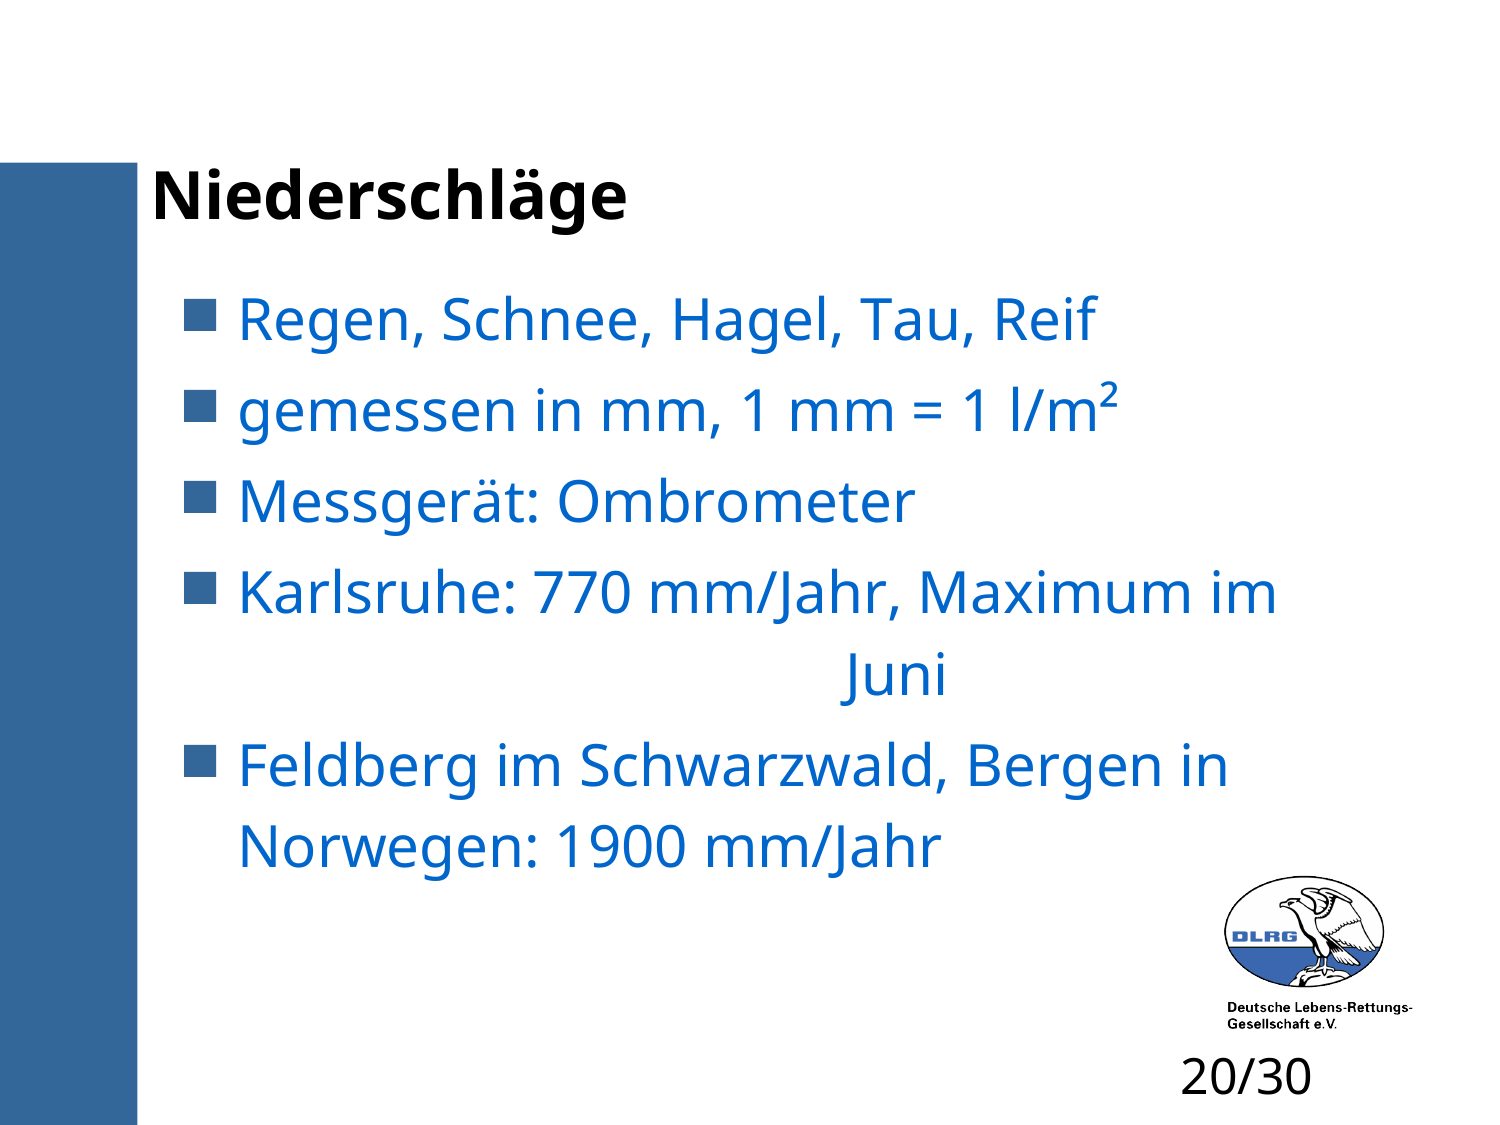

# Niederschläge
Regen, Schnee, Hagel, Tau, Reif
gemessen in mm, 1 mm = 1 l/m²
Messgerät: Ombrometer
Karlsruhe: 770 mm/Jahr, Maximum im Juni
Feldberg im Schwarzwald, Bergen in Norwegen: 1900 mm/Jahr